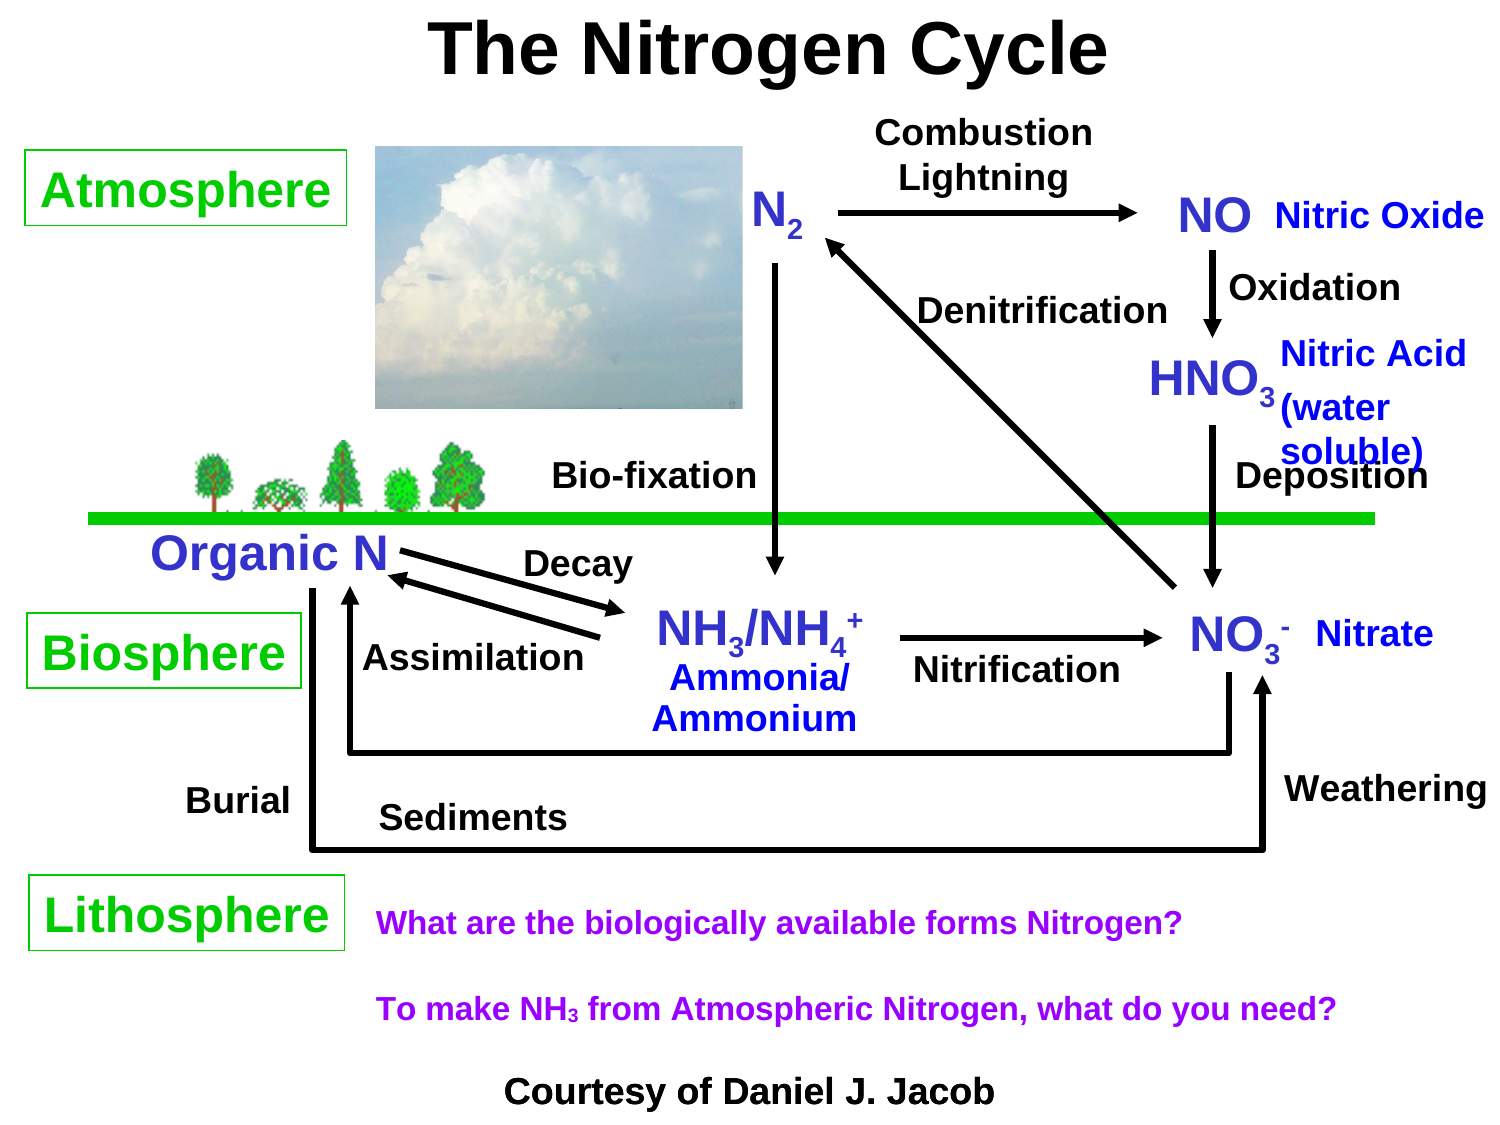

The Nitrogen Cycle
Combustion
Lightning
Atmosphere
N2
NO
Nitric Oxide
Oxidation
Denitrification
Nitric Acid
(water soluble)
HNO3
Bio-fixation
Deposition
Organic N
Decay
NH3/NH4+
NO3-
Nitrate
Biosphere
Assimilation
Nitrification
Ammonia/
Ammonium
Weathering
Burial
Sediments
Lithosphere
What are the biologically available forms Nitrogen?
To make NH3 from Atmospheric Nitrogen, what do you need?
Courtesy of Daniel J. Jacob
Courtesy of Daniel J. Jacob